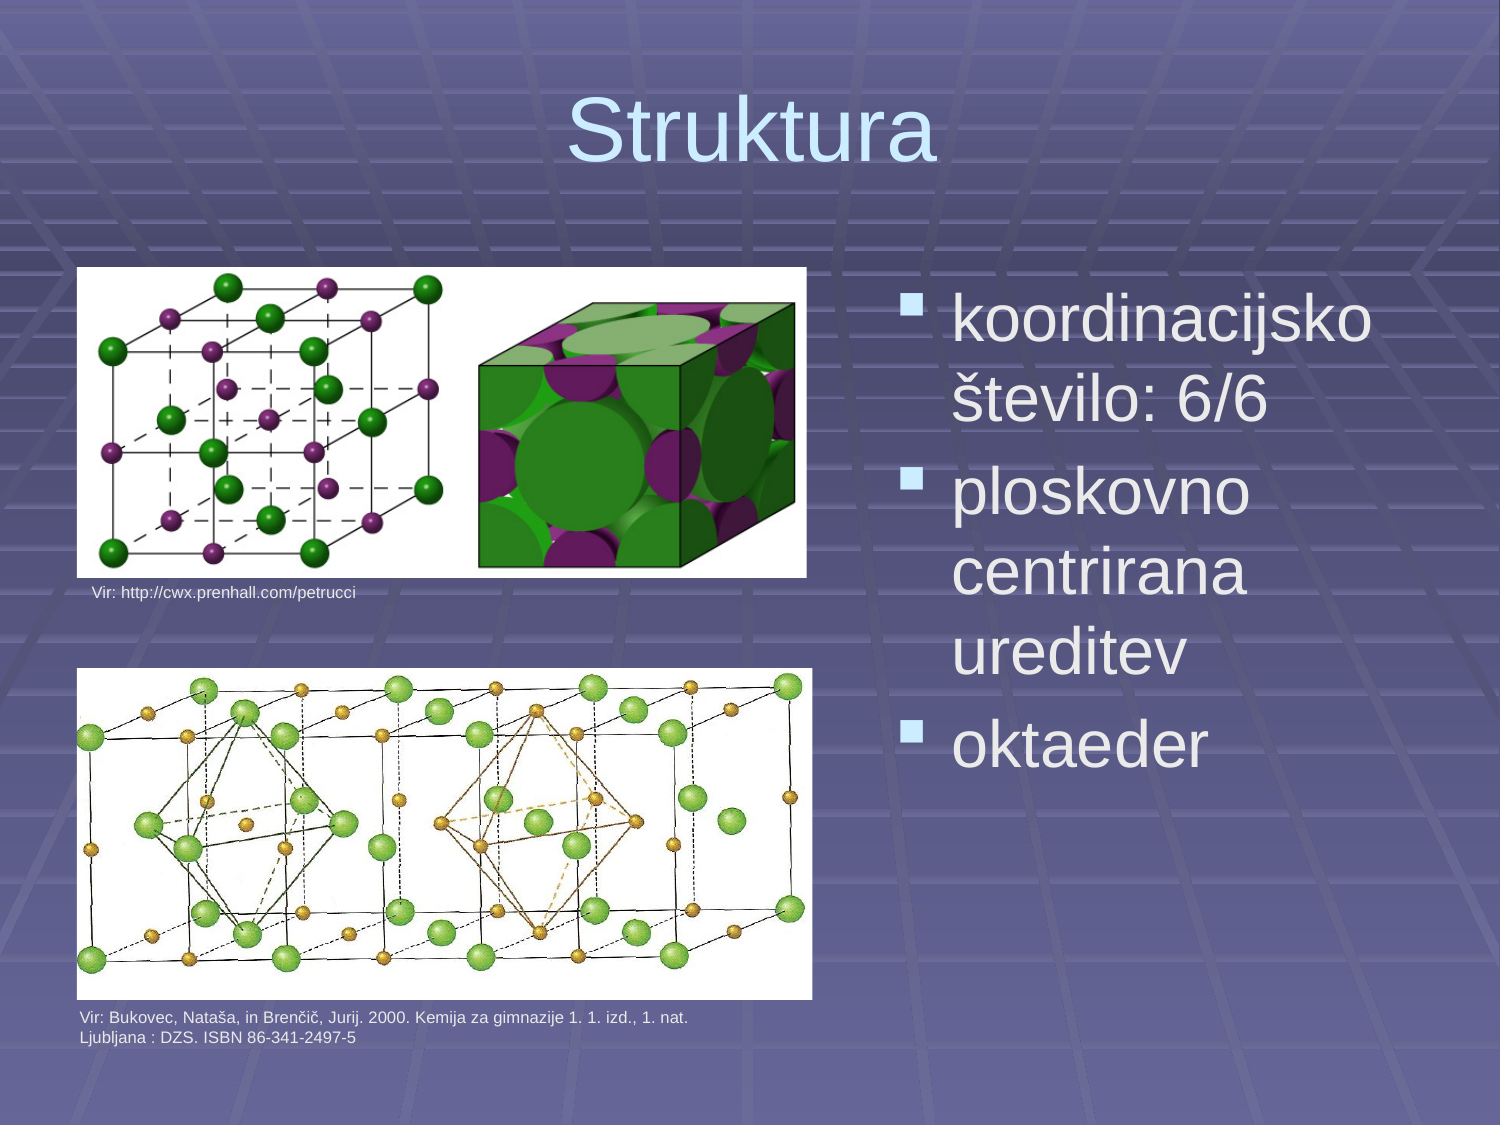

# Struktura
Vir: http://cwx.prenhall.com/petrucci
koordinacijsko število: 6/6
ploskovno centrirana ureditev
oktaeder
Vir: Bukovec, Nataša, in Brenčič, Jurij. 2000. Kemija za gimnazije 1. 1. izd., 1. nat. Ljubljana : DZS. ISBN 86-341-2497-5